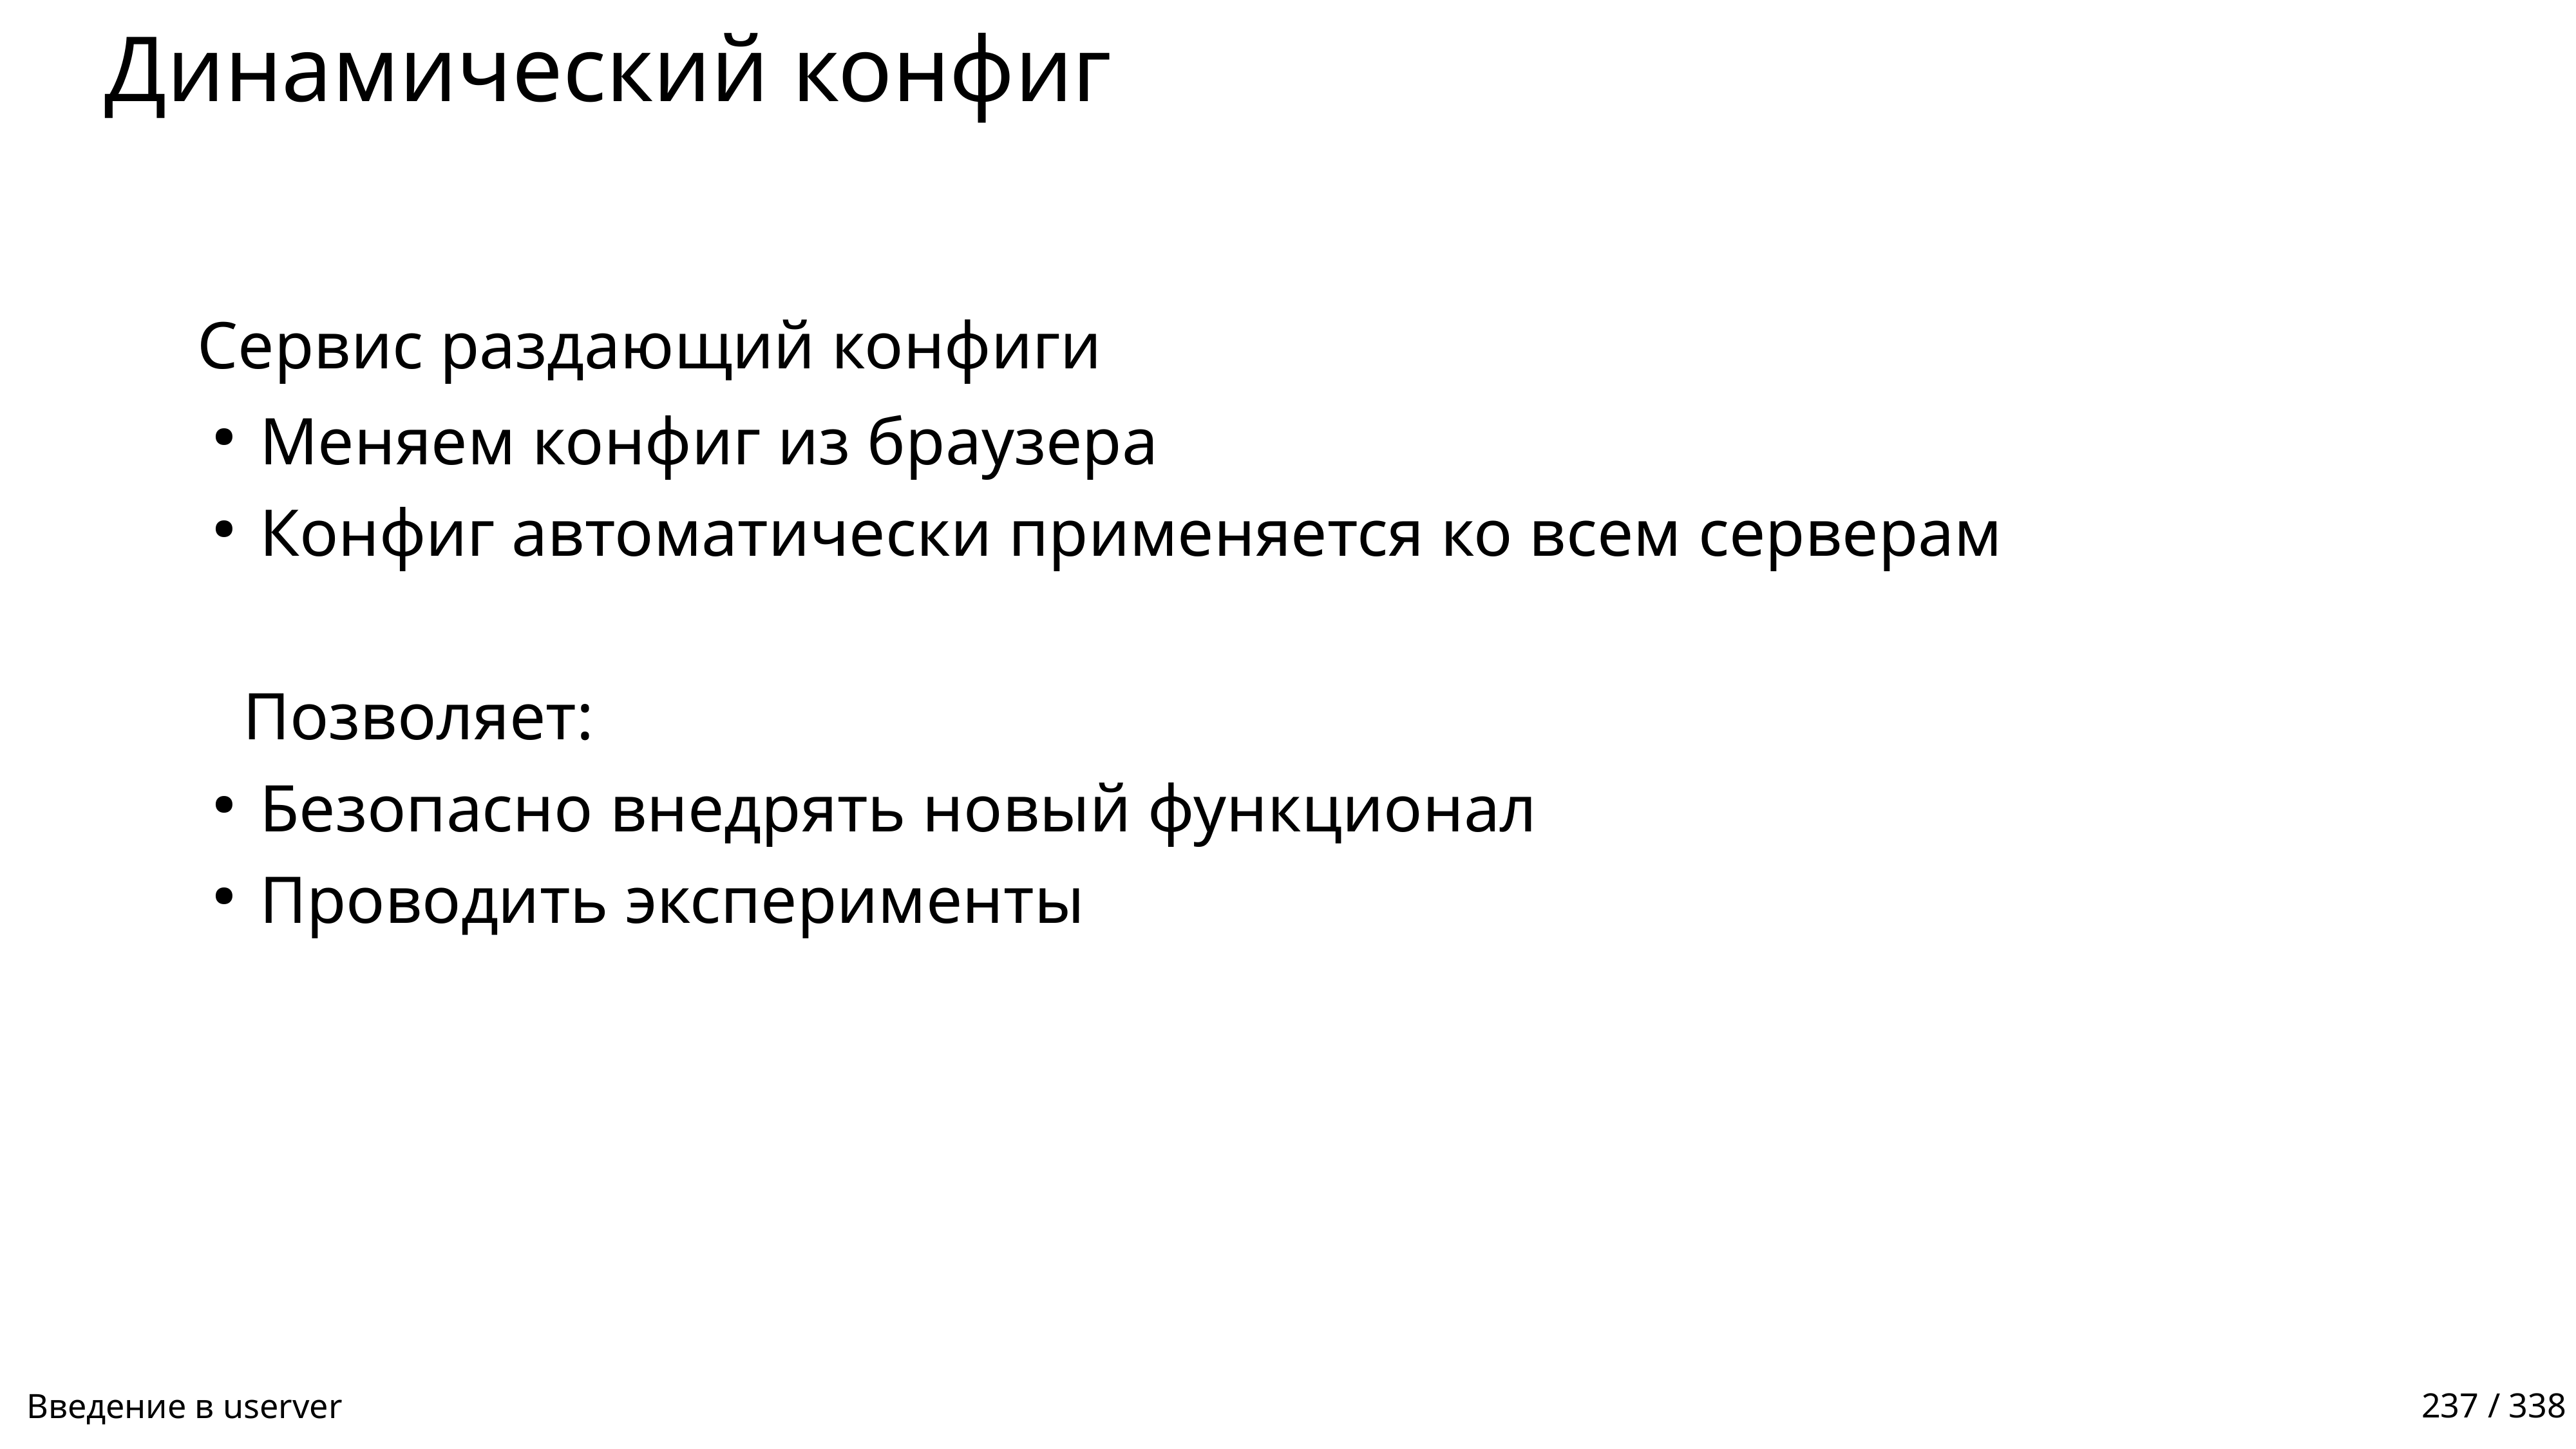

Динамический конфиг
# Сервис раздающий конфиги
 Меняем конфиг из браузера
 Конфиг автоматически применяется ко всем серверам
Позволяет:
 Безопасно внедрять новый функционал
 Проводить эксперименты
Введение в userver